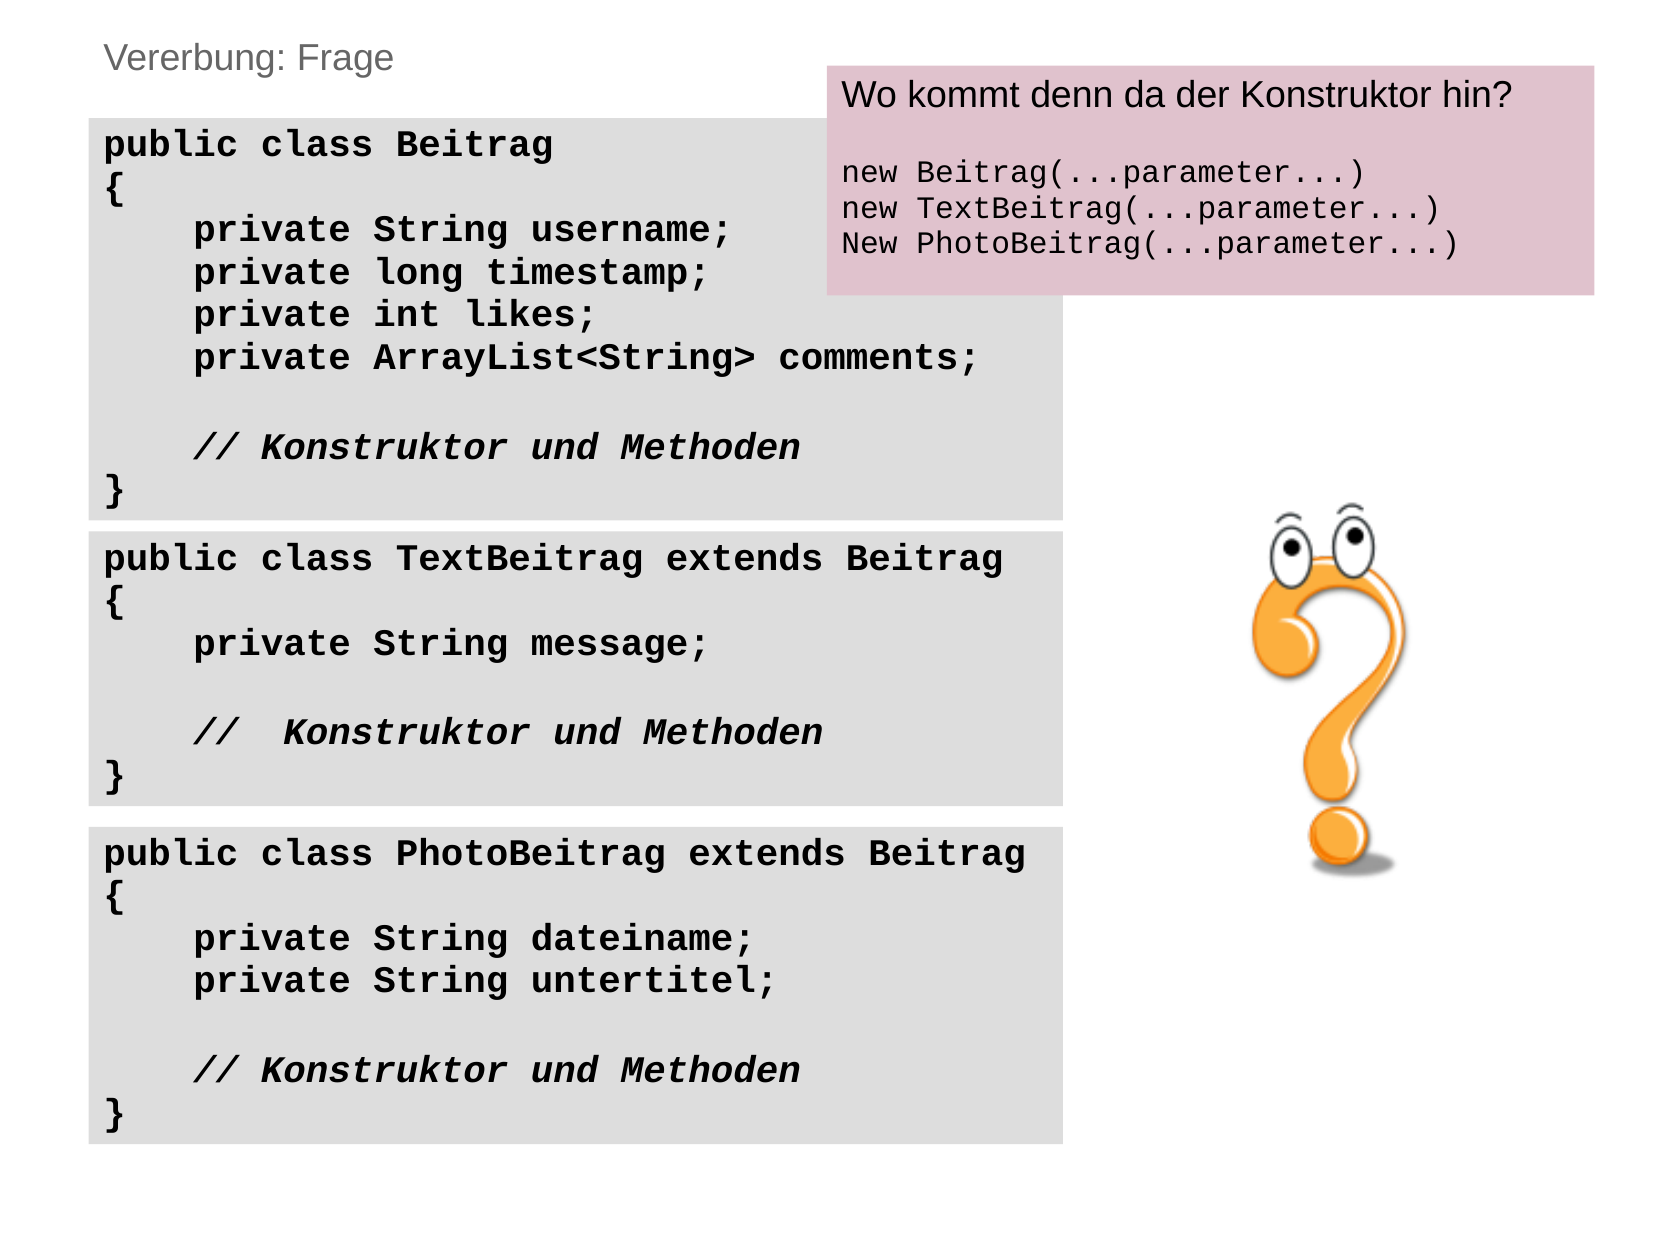

Vererbung: Frage
Wo kommt denn da der Konstruktor hin?
new Beitrag(...parameter...)
new TextBeitrag(...parameter...)
New PhotoBeitrag(...parameter...)
public class Beitrag
{
 private String username;
 private long timestamp;
 private int likes;
 private ArrayList<String> comments;
 // Konstruktor und Methoden
}
public class TextBeitrag extends Beitrag
{
 private String message;
 // Konstruktor und Methoden
}
public class PhotoBeitrag extends Beitrag
{
 private String dateiname;
 private String untertitel;
 // Konstruktor und Methoden
}